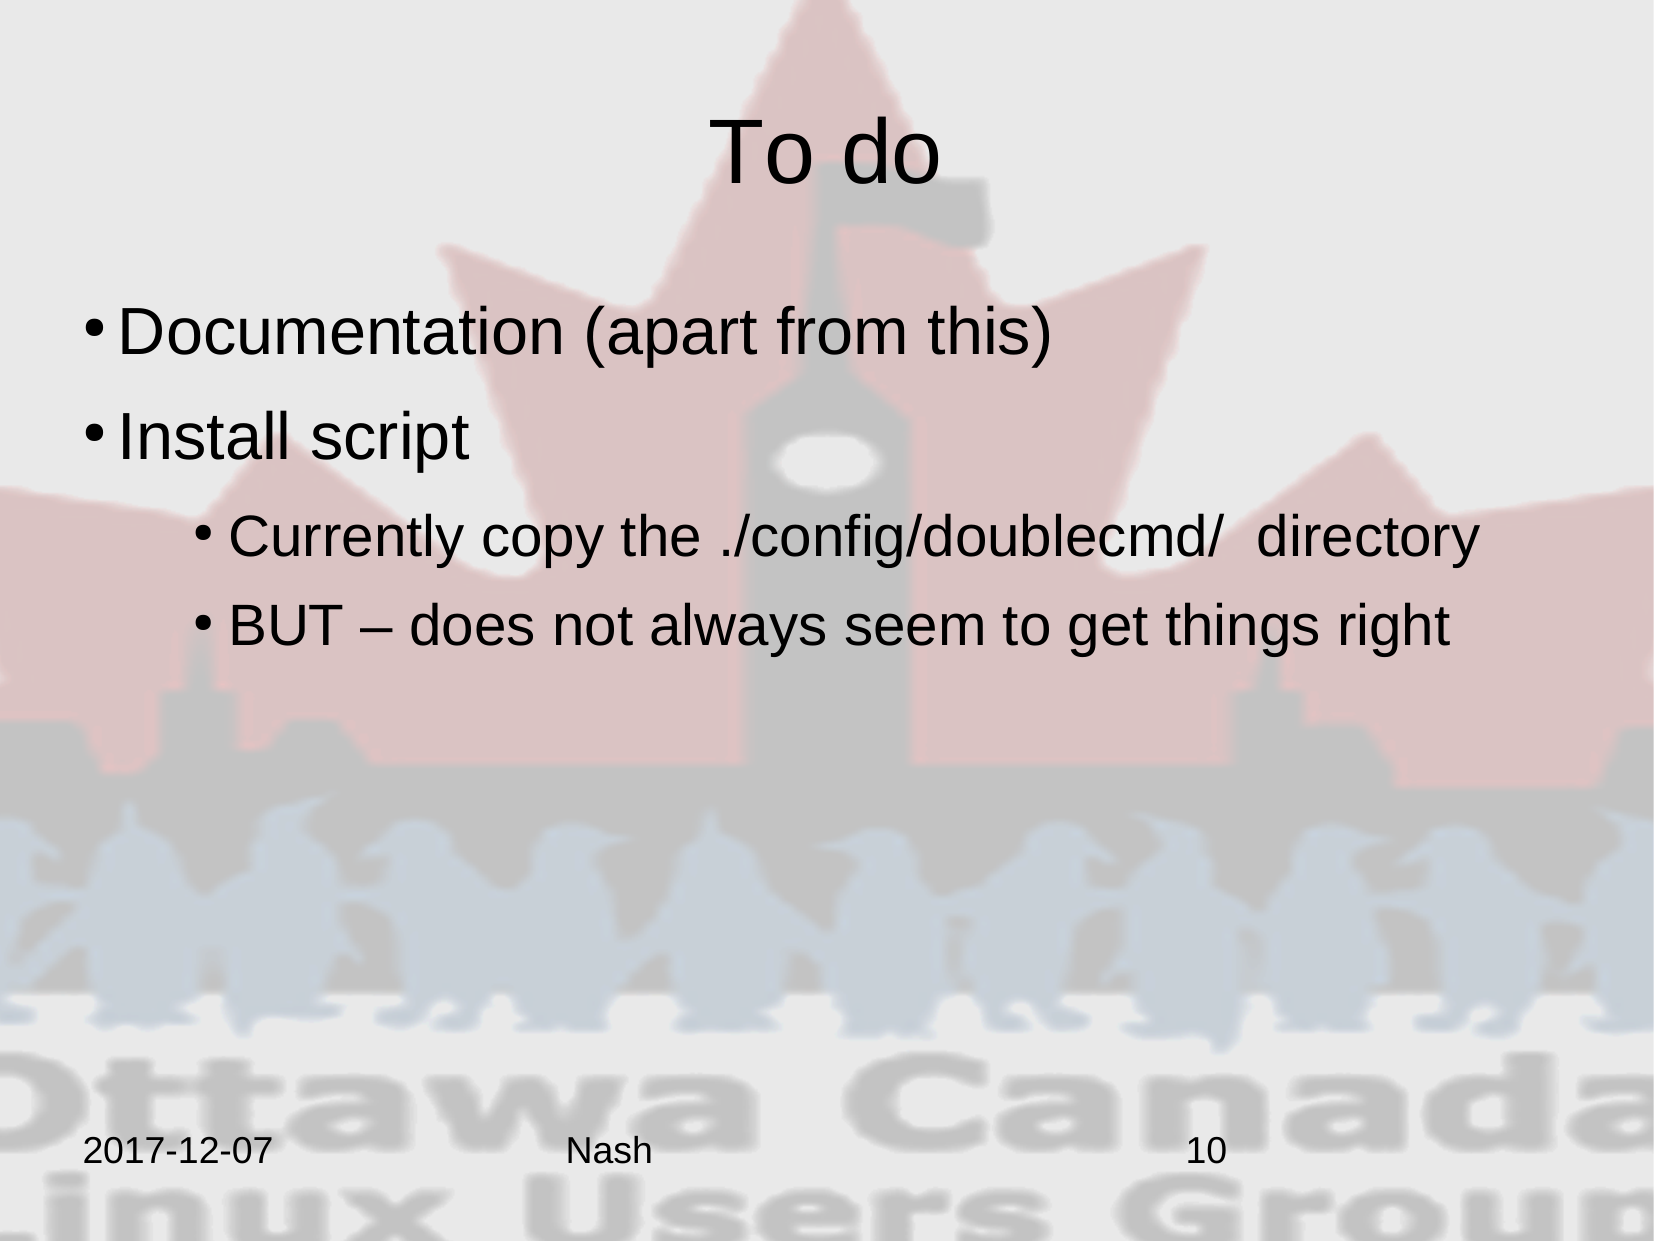

# To do
Documentation (apart from this)
Install script
Currently copy the ./config/doublecmd/ directory
BUT – does not always seem to get things right
10